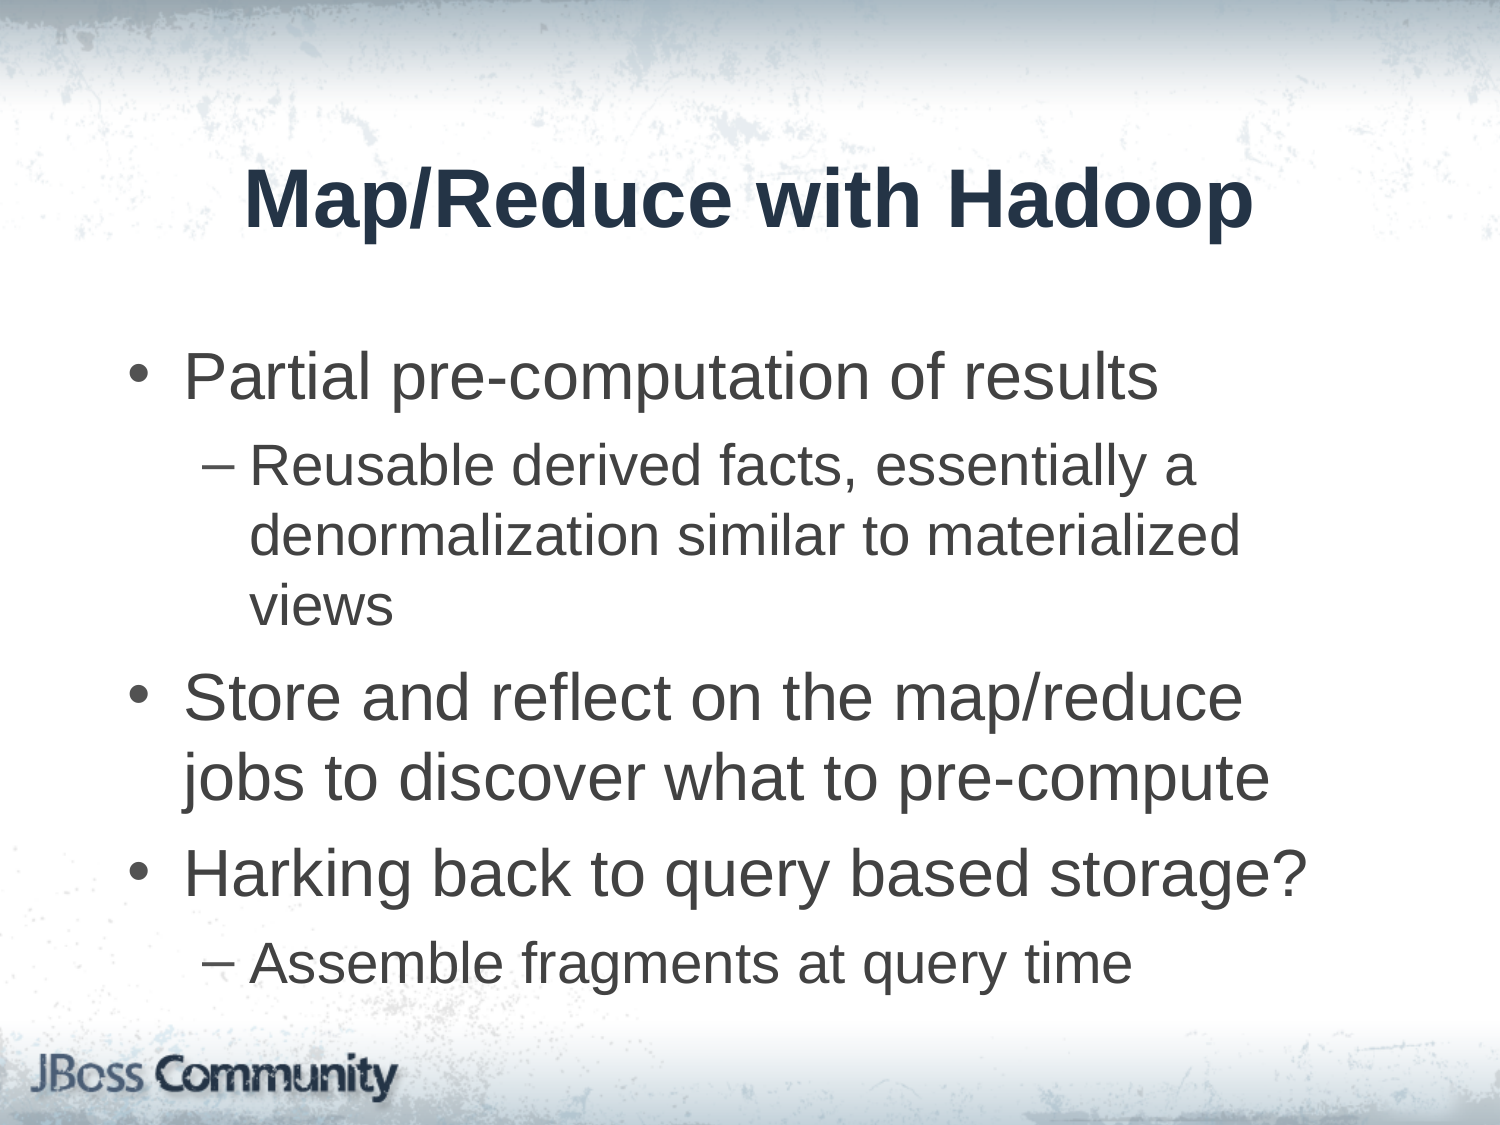

# Map/Reduce with Hadoop
Partial pre-computation of results
Reusable derived facts, essentially a denormalization similar to materialized views
Store and reflect on the map/reduce jobs to discover what to pre-compute
Harking back to query based storage?
Assemble fragments at query time